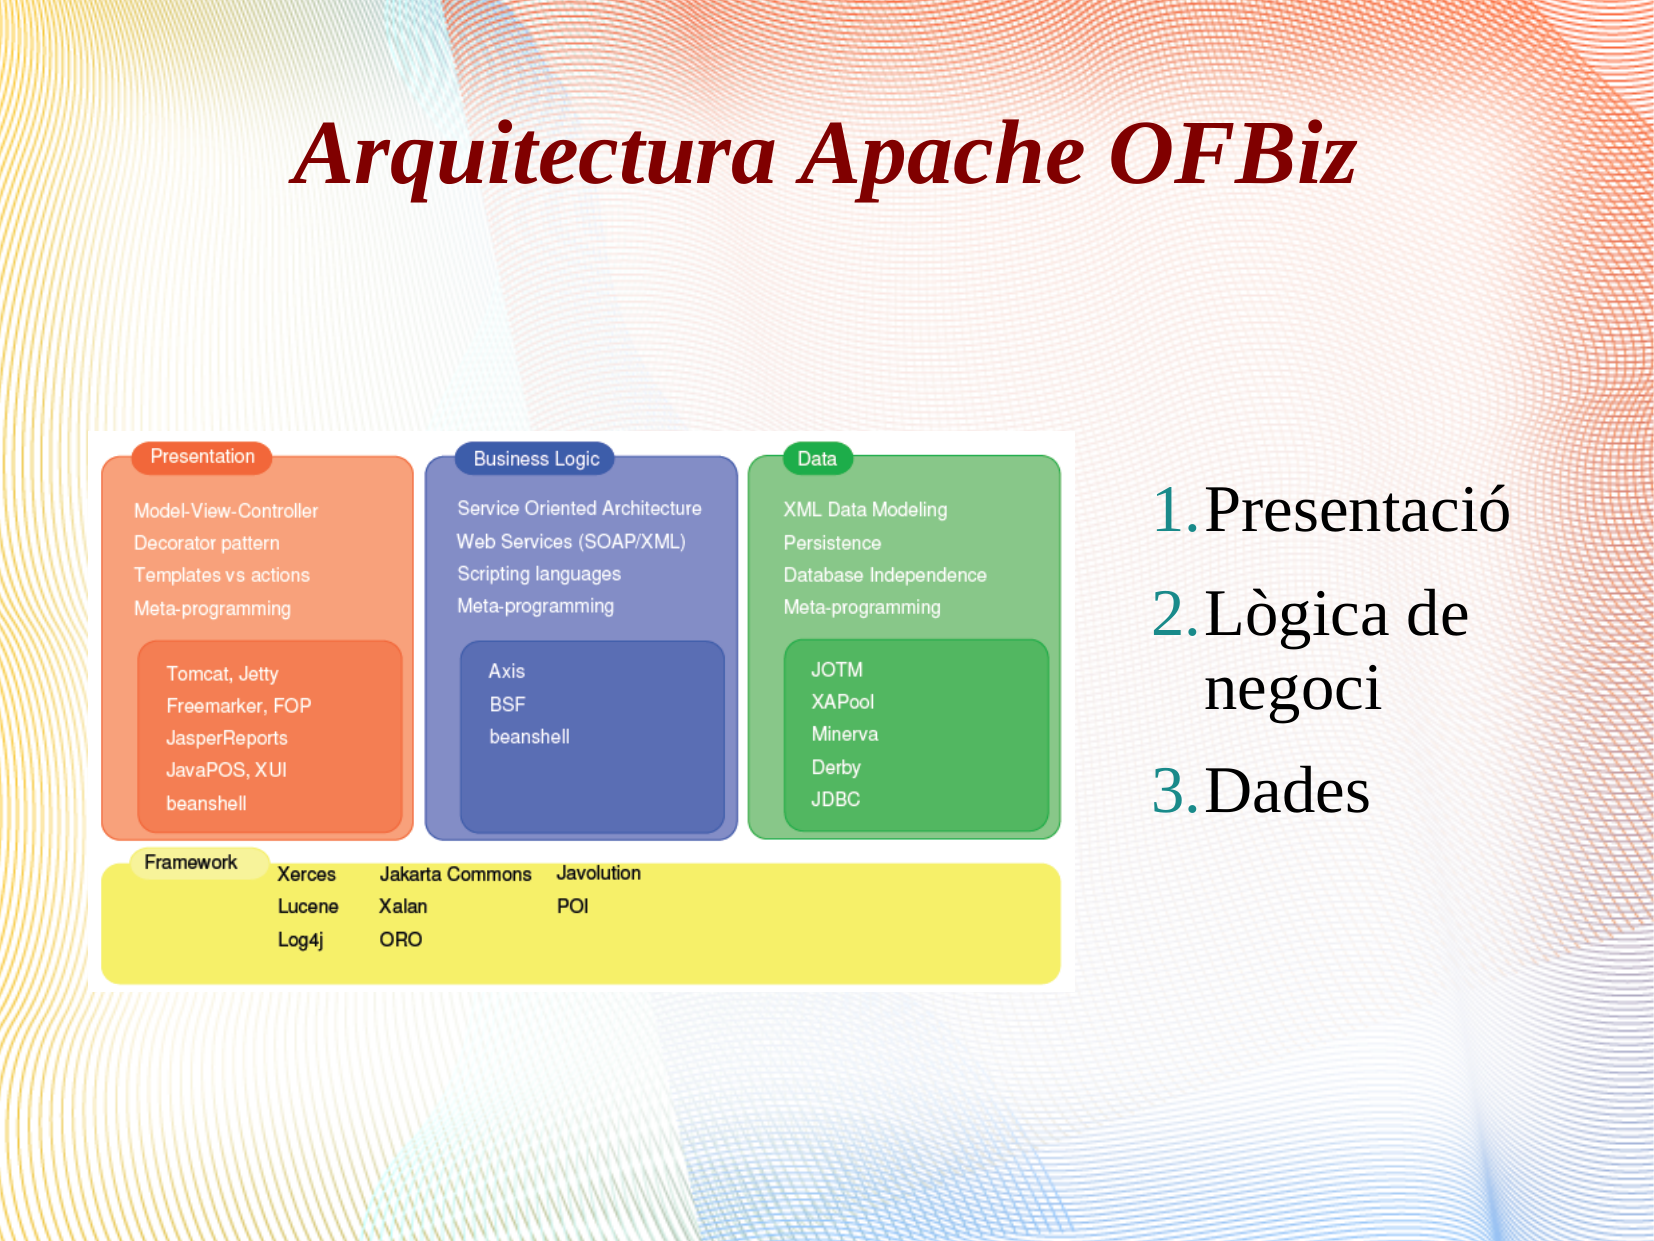

# Arquitectura Apache OFBiz
Presentació
Lògica de negoci
Dades